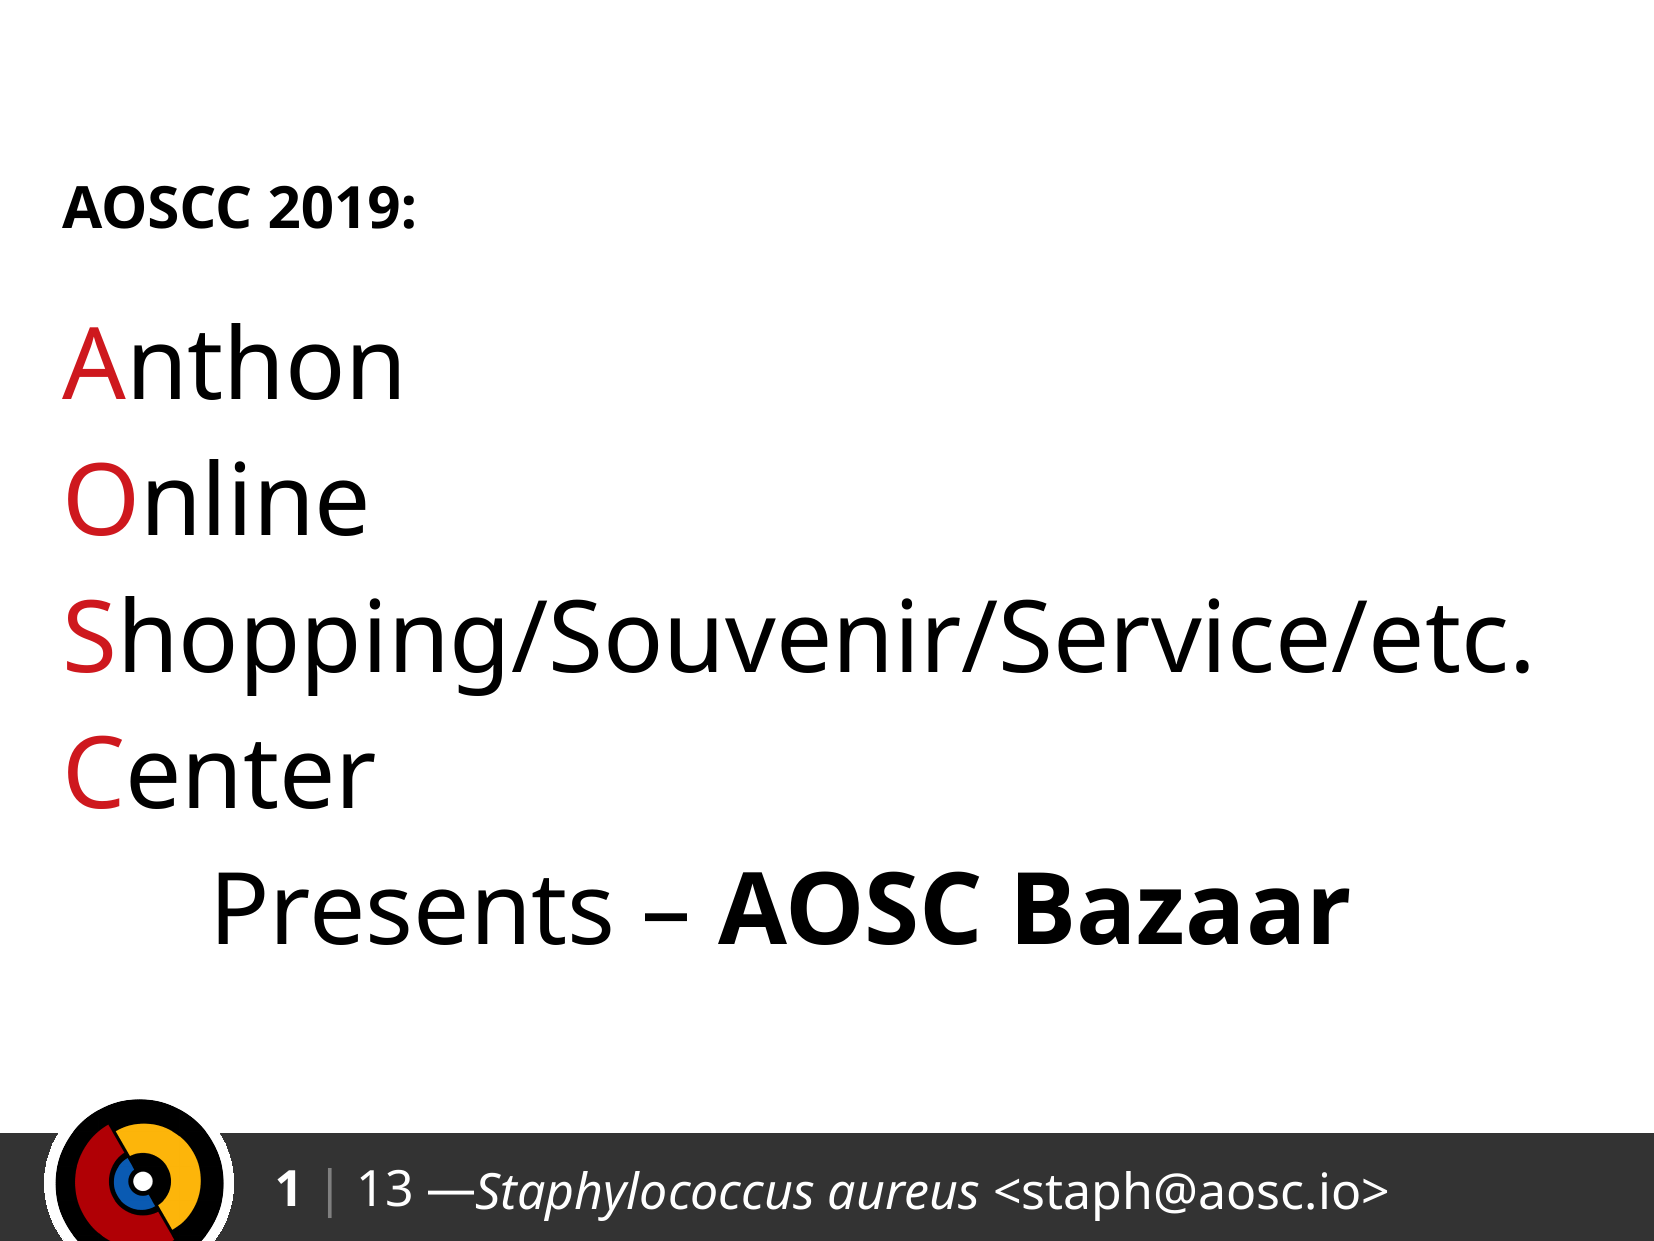

AOSCC 2019:
Anthon
Online Shopping/Souvenir/Service/etc. Center
		Presents – AOSC Bazaar